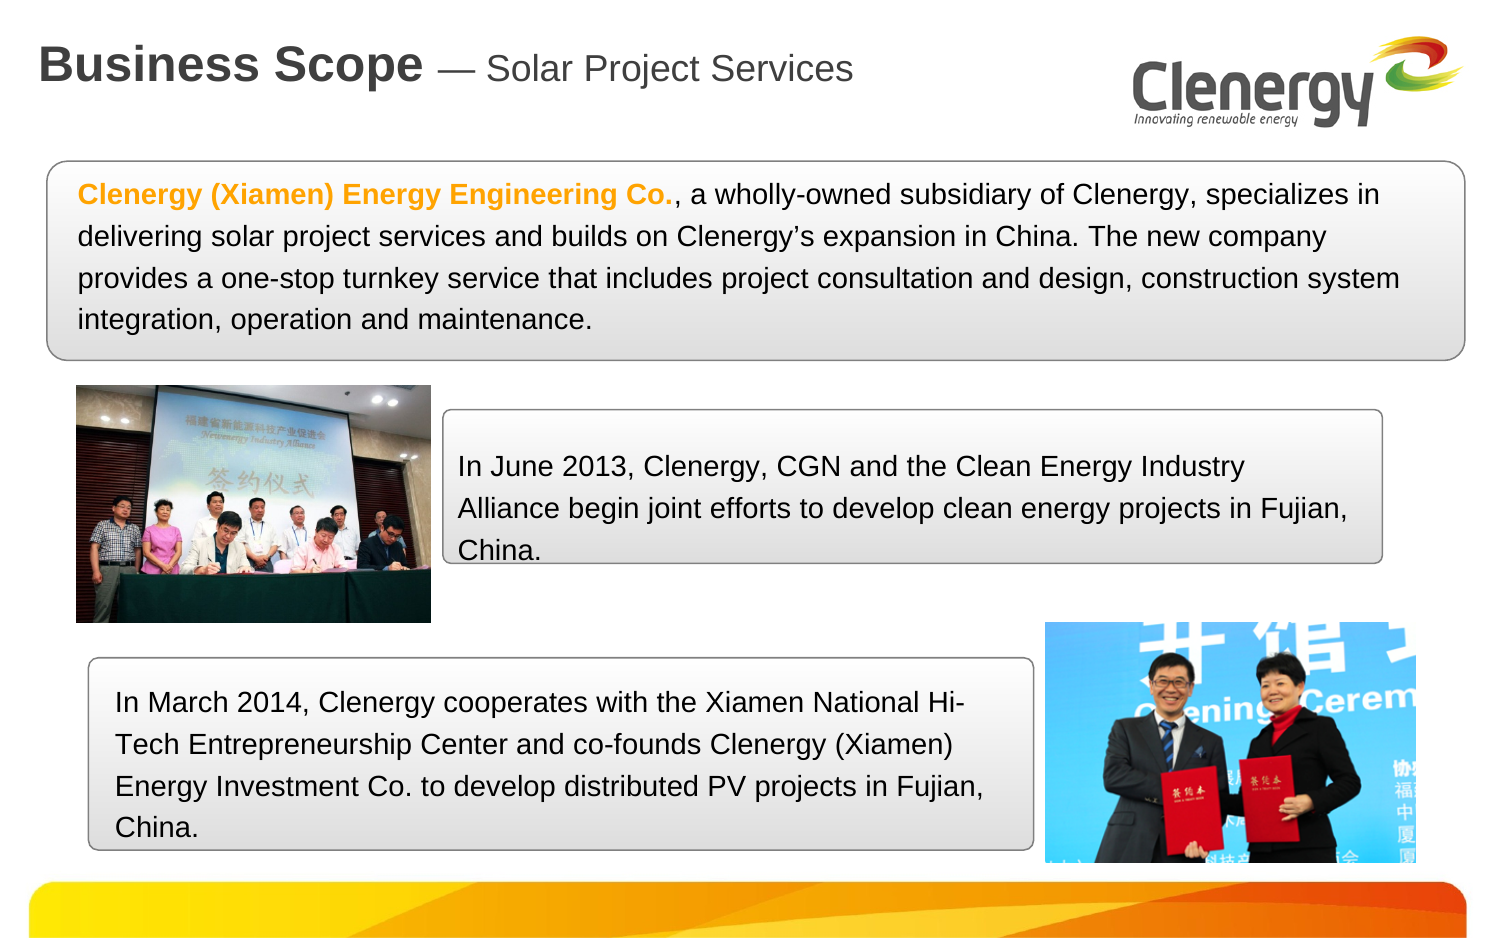

Business Scope — Solar Project Services
Clenergy (Xiamen) Energy Engineering Co., a wholly-owned subsidiary of Clenergy, specializes in delivering solar project services and builds on Clenergy’s expansion in China. The new company provides a one-stop turnkey service that includes project consultation and design, construction system integration, operation and maintenance.
In June 2013, Clenergy, CGN and the Clean Energy Industry Alliance begin joint efforts to develop clean energy projects in Fujian, China.
In March 2014, Clenergy cooperates with the Xiamen National Hi-Tech Entrepreneurship Center and co-founds Clenergy (Xiamen) Energy Investment Co. to develop distributed PV projects in Fujian, China.